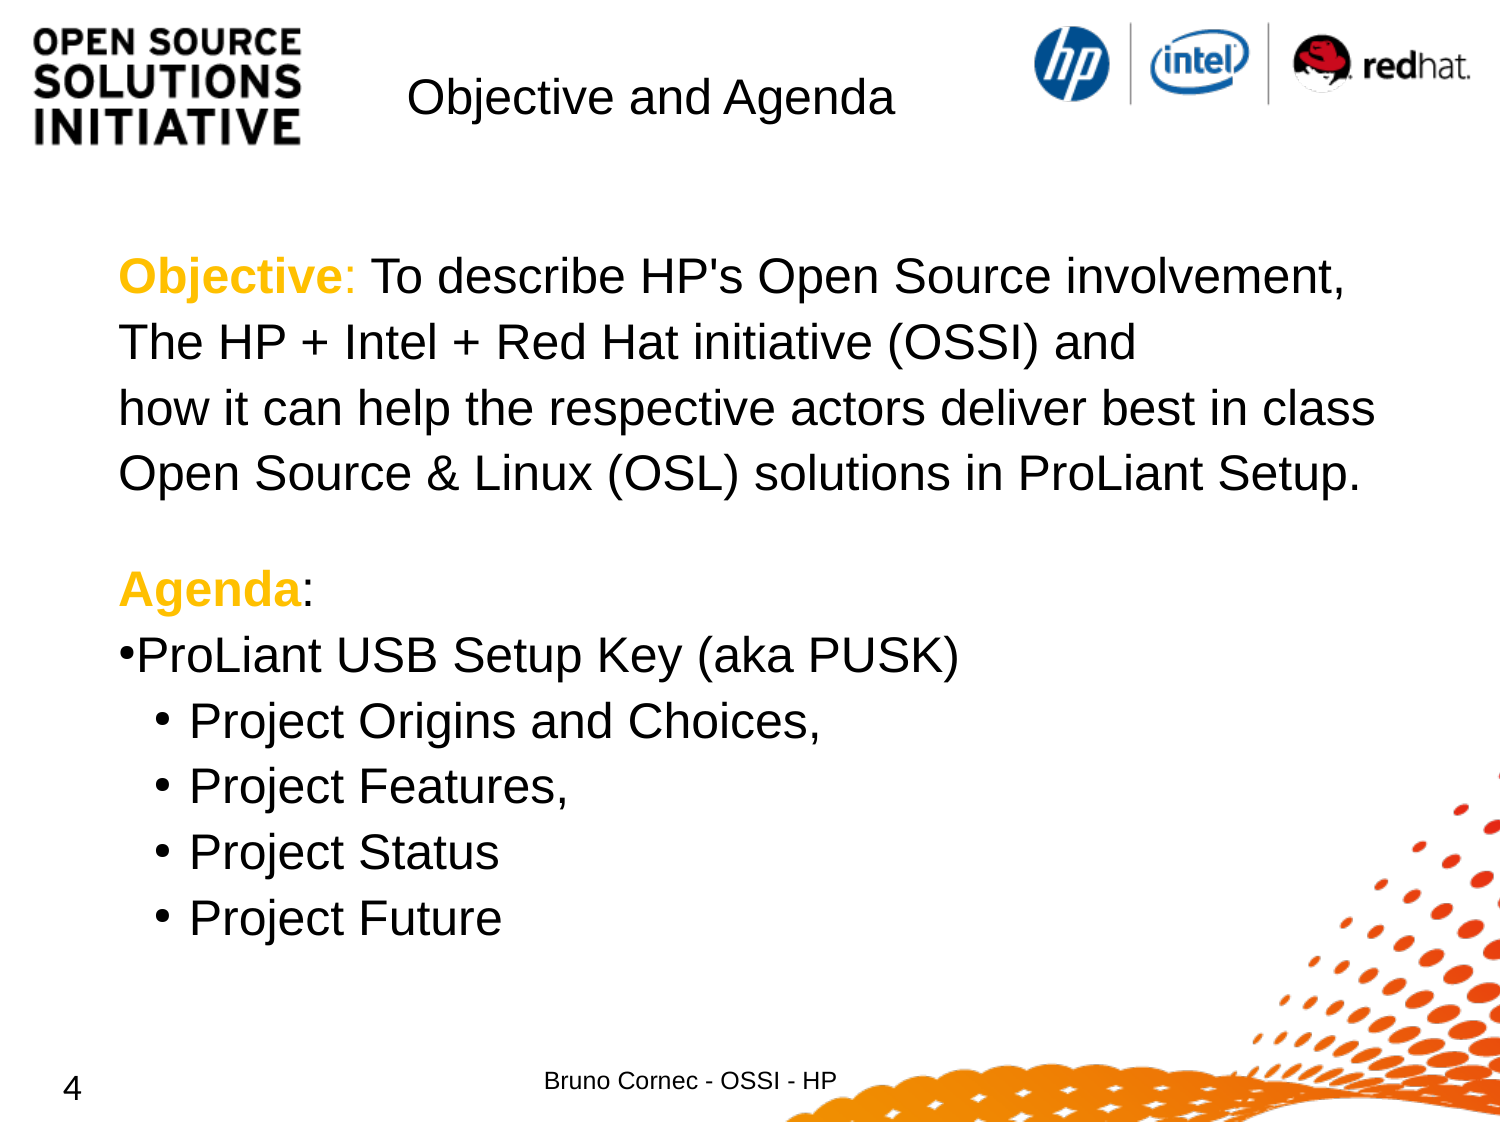

# Objective and Agenda
Objective: To describe HP's Open Source involvement,
The HP + Intel + Red Hat initiative (OSSI) and
how it can help the respective actors deliver best in class
Open Source & Linux (OSL) solutions in ProLiant Setup.
Agenda:
ProLiant USB Setup Key (aka PUSK)
Project Origins and Choices,
Project Features,
Project Status
Project Future